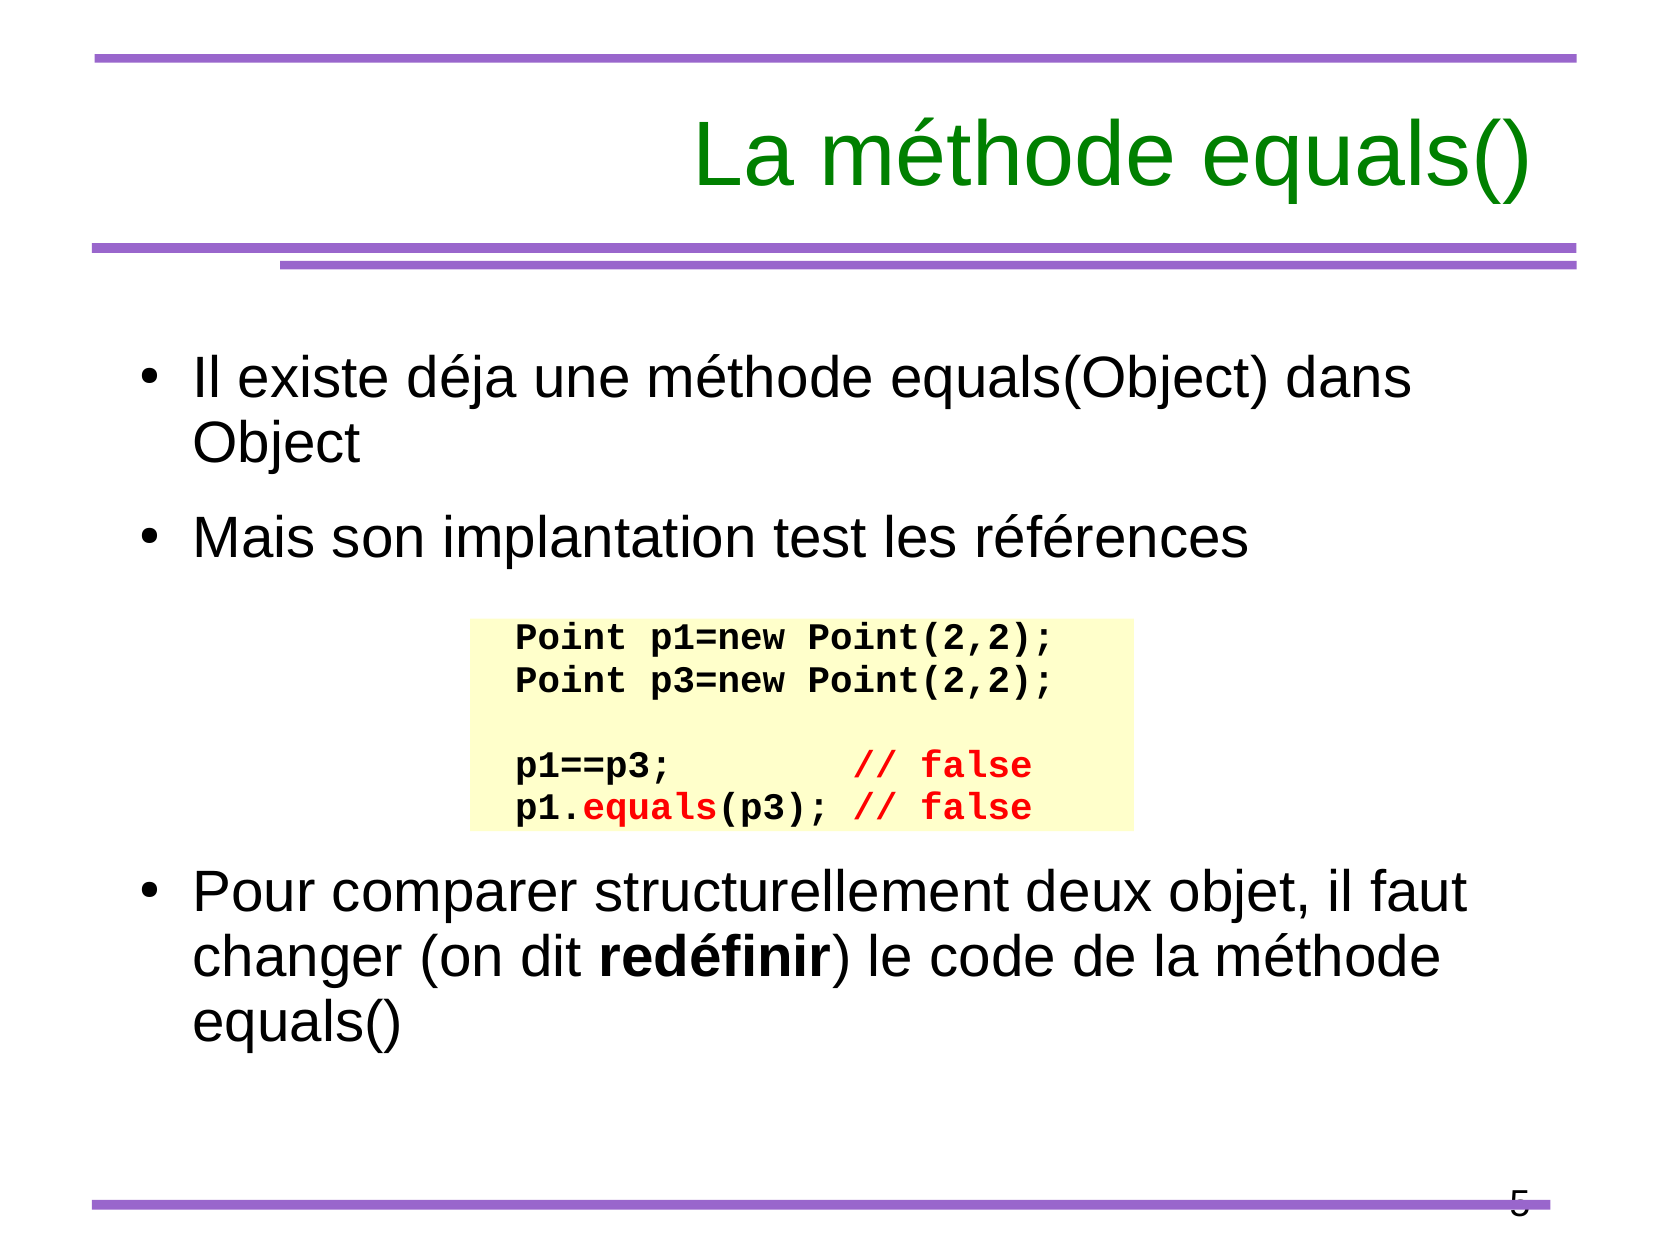

# La méthode equals()
Il existe déja une méthode equals(Object) dans Object
Mais son implantation test les références
Pour comparer structurellement deux objet, il faut changer (on dit redéfinir) le code de la méthode equals()
 Point p1=new Point(2,2);
 Point p3=new Point(2,2);
 p1==p3; // false
 p1.equals(p3); // false